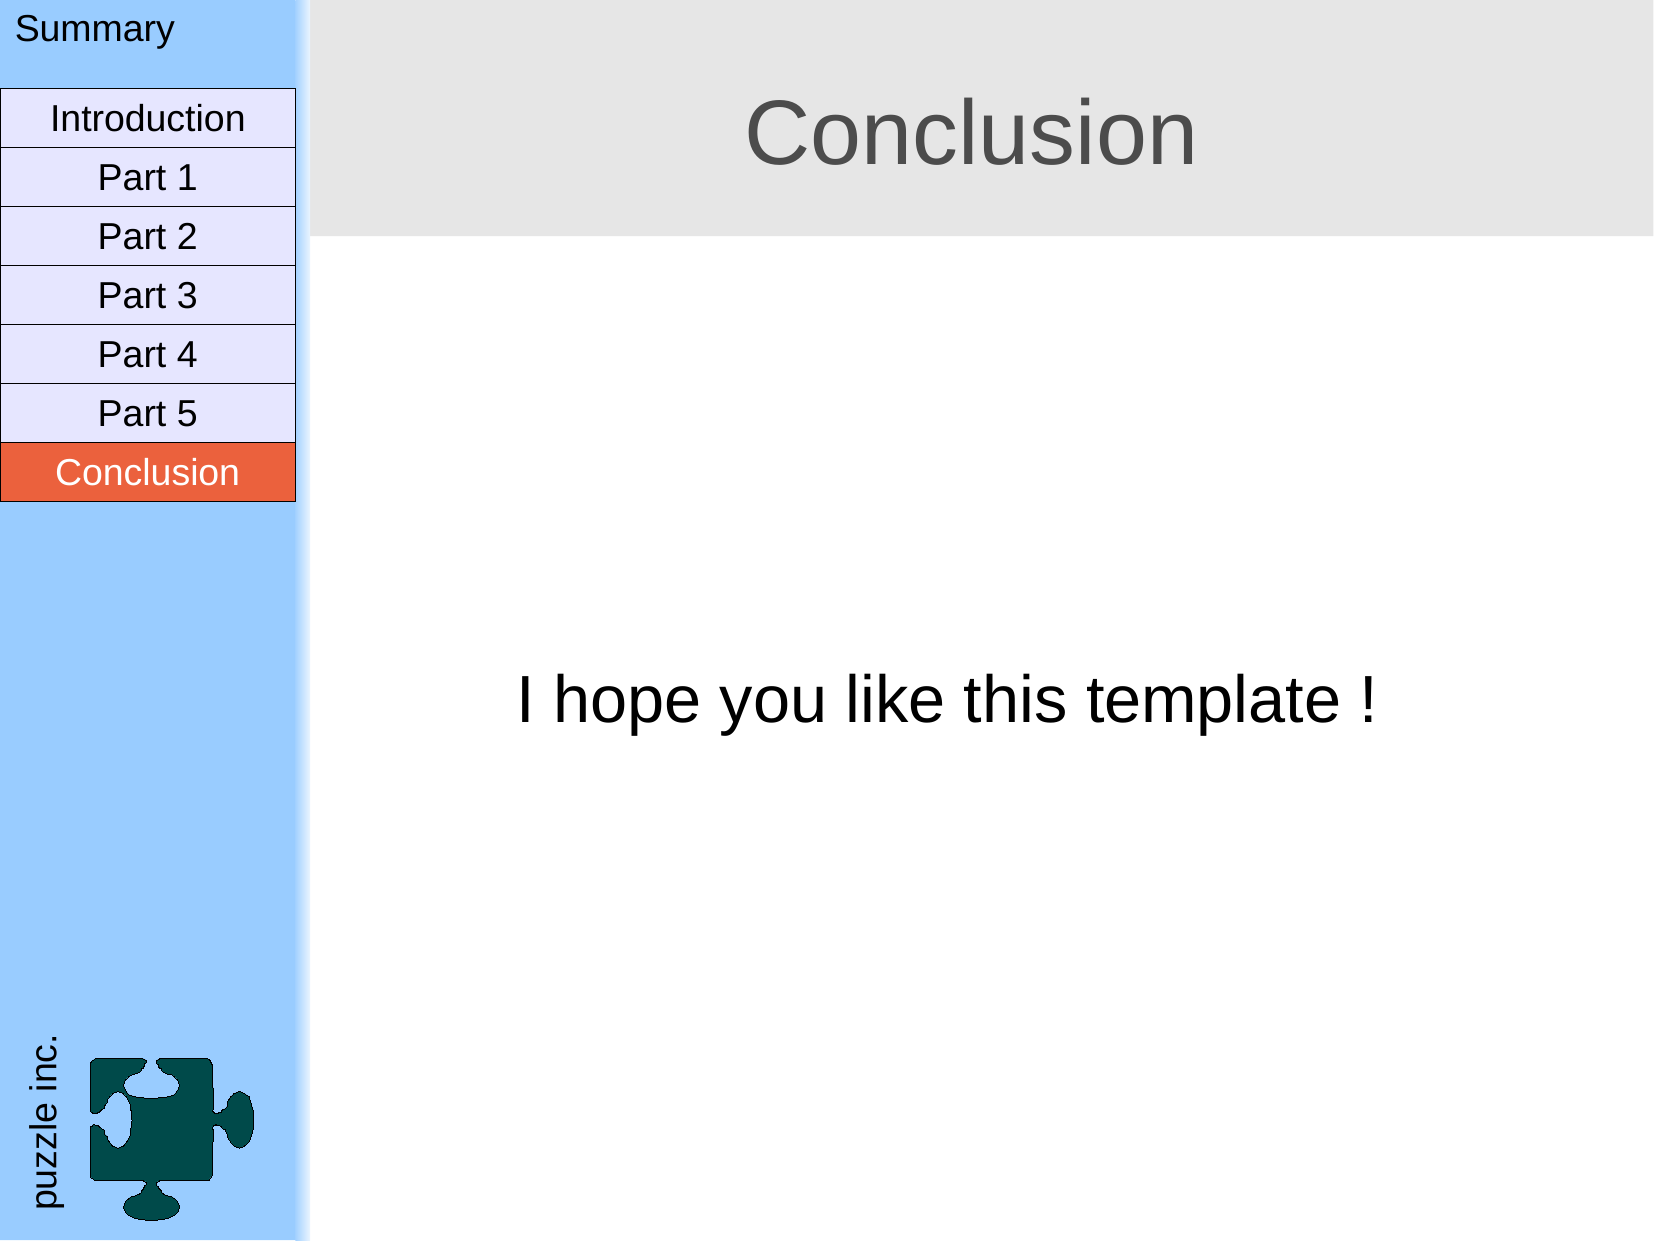

Summary
# Conclusion
Introduction
Part 1
Part 2
Part 3
I hope you like this template !
Part 4
Part 5
Conclusion